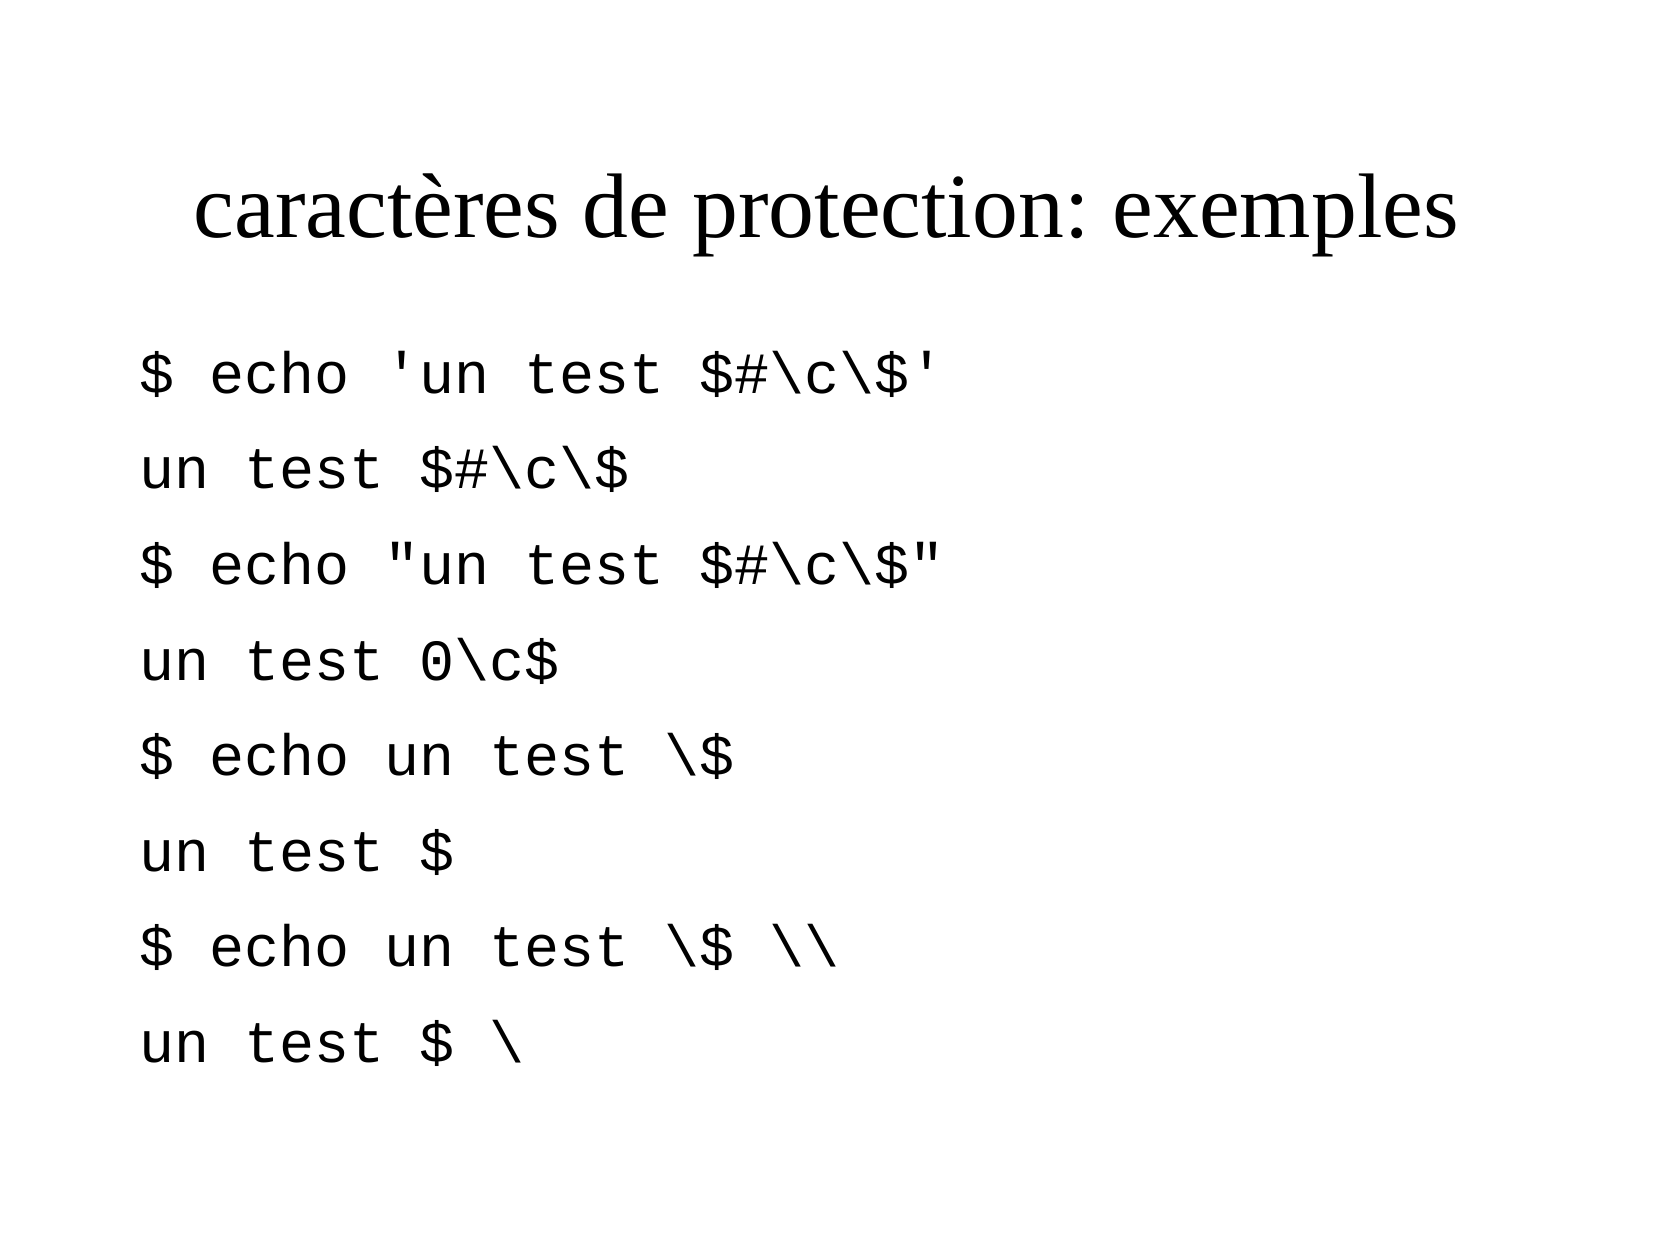

# caractères de protection: exemples
$ echo 'un test $#\c\$'
un test $#\c\$
$ echo "un test $#\c\$"
un test 0\c$
$ echo un test \$
un test $
$ echo un test \$ \\
un test $ \